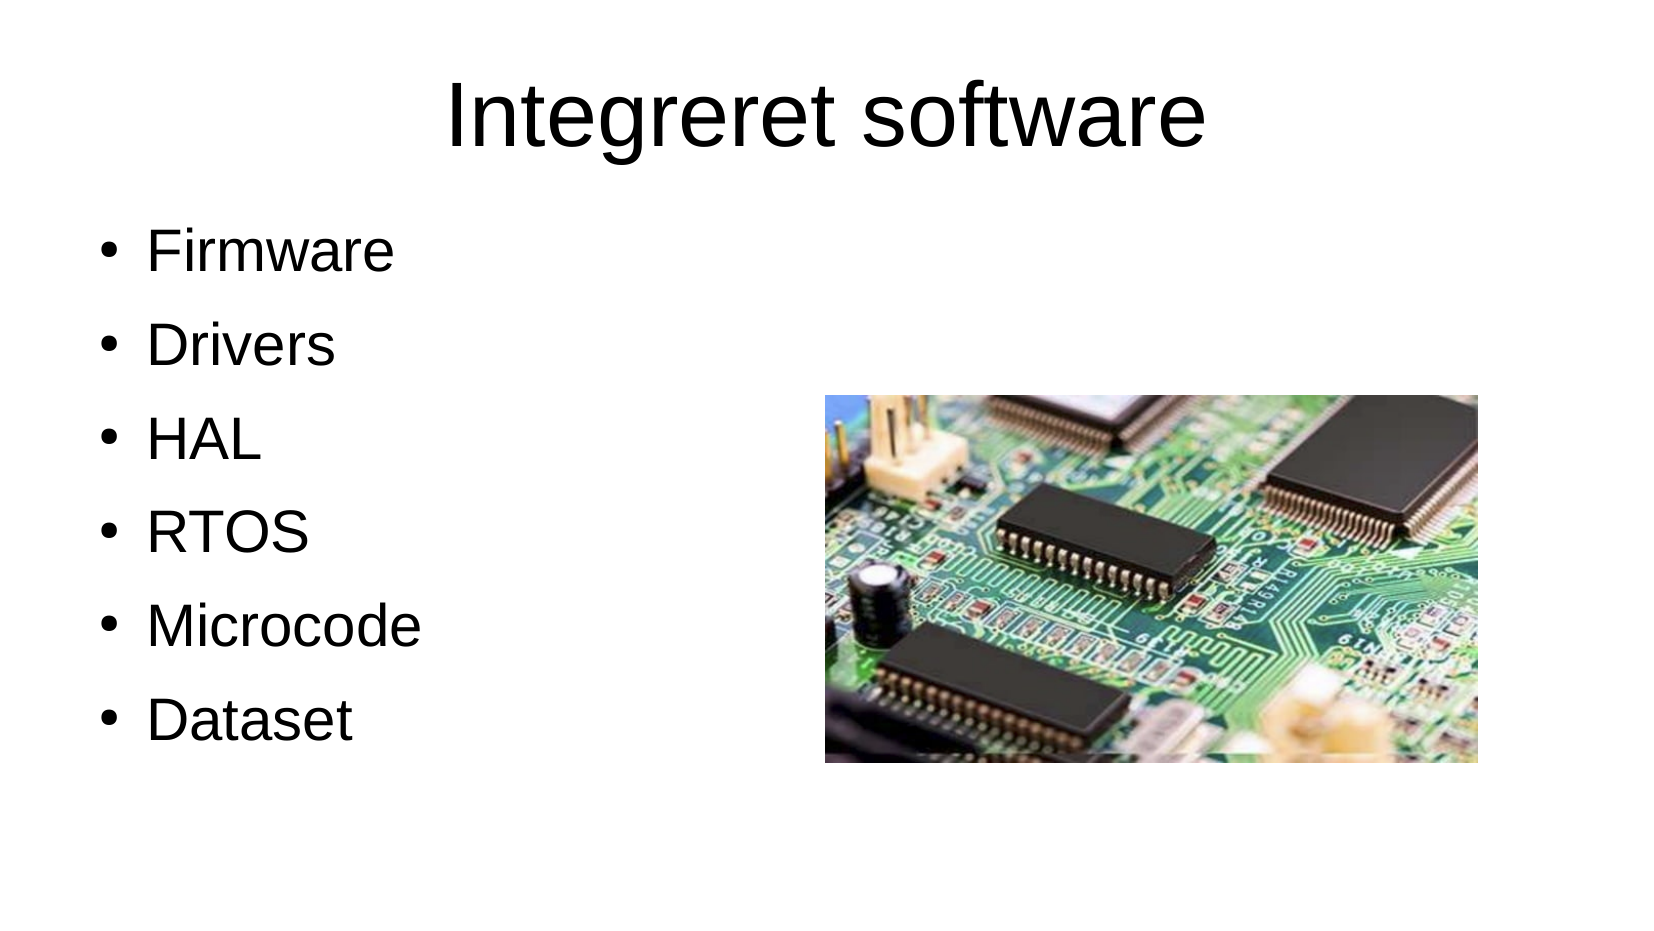

# Integreret software
Firmware
Drivers
HAL
RTOS
Microcode
Dataset